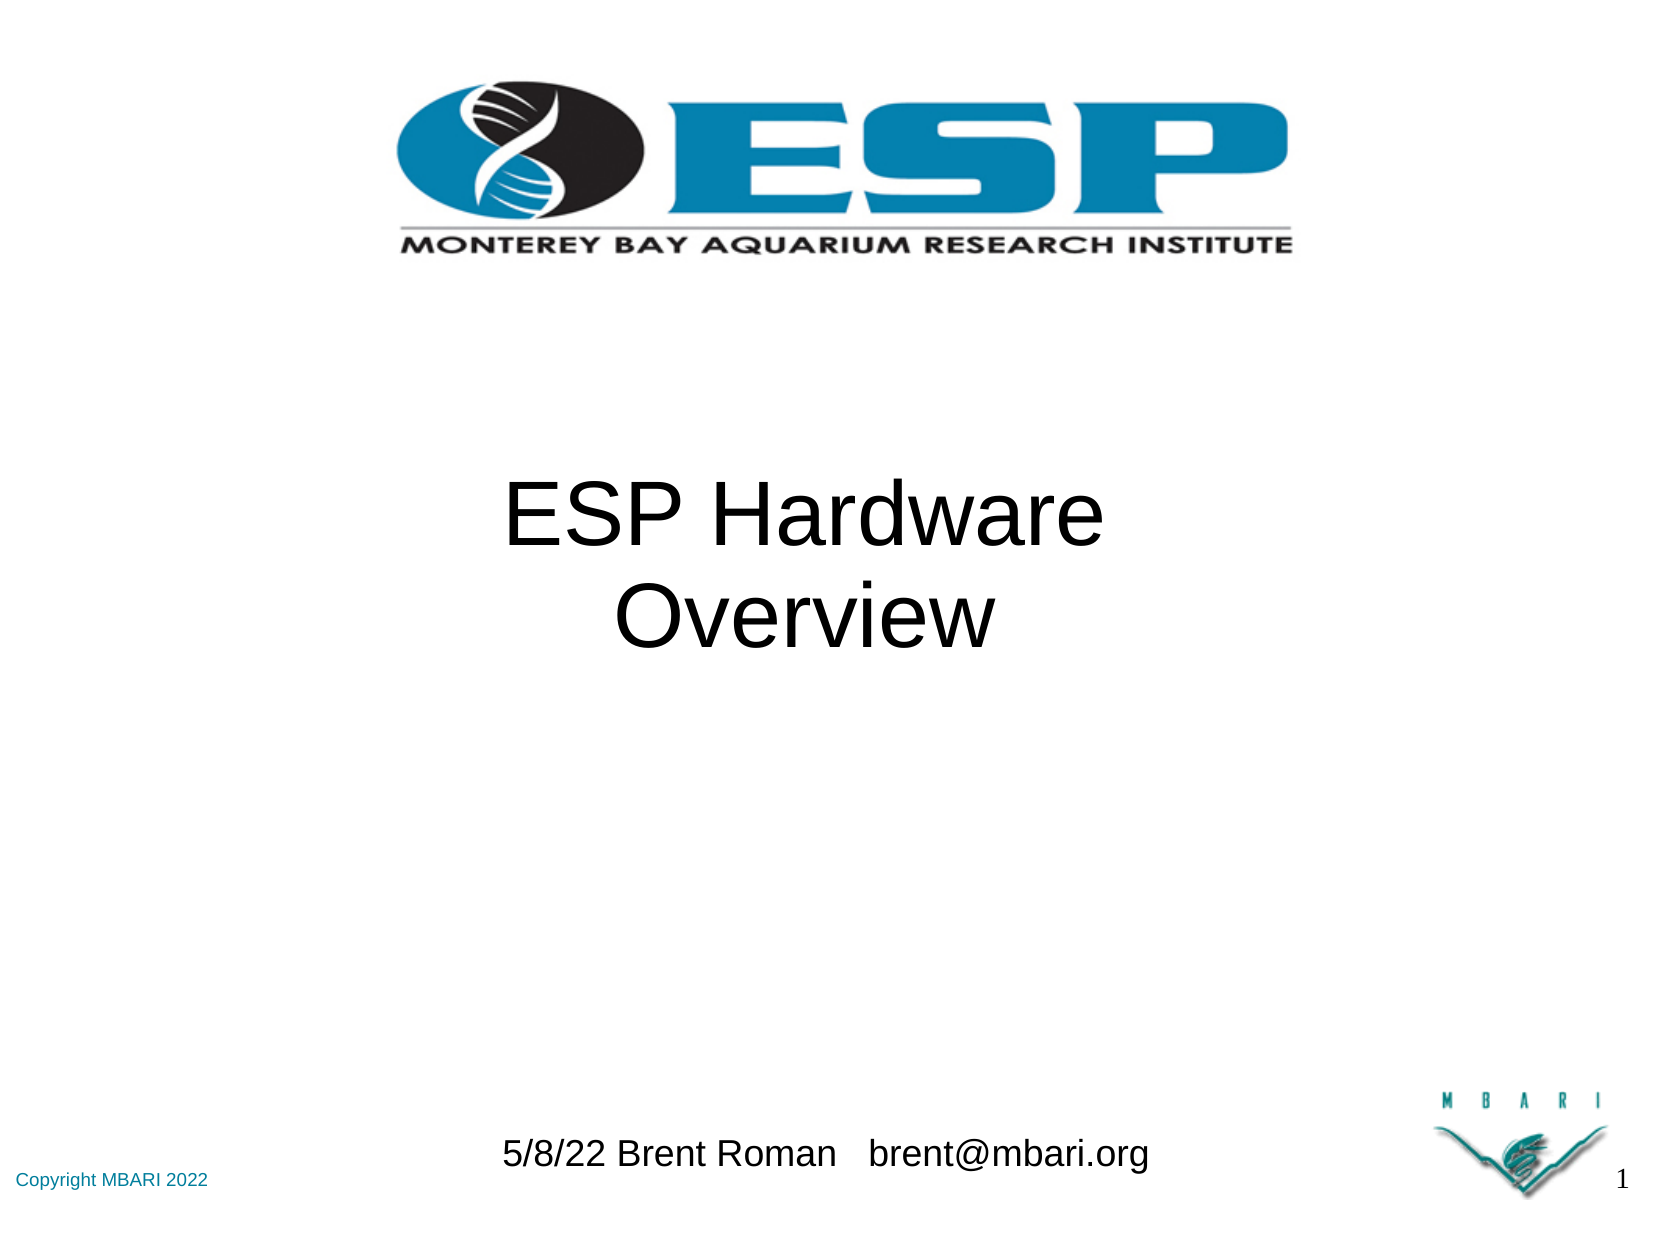

ESP Hardware
Overview
5/8/22 Brent Roman brent@mbari.org